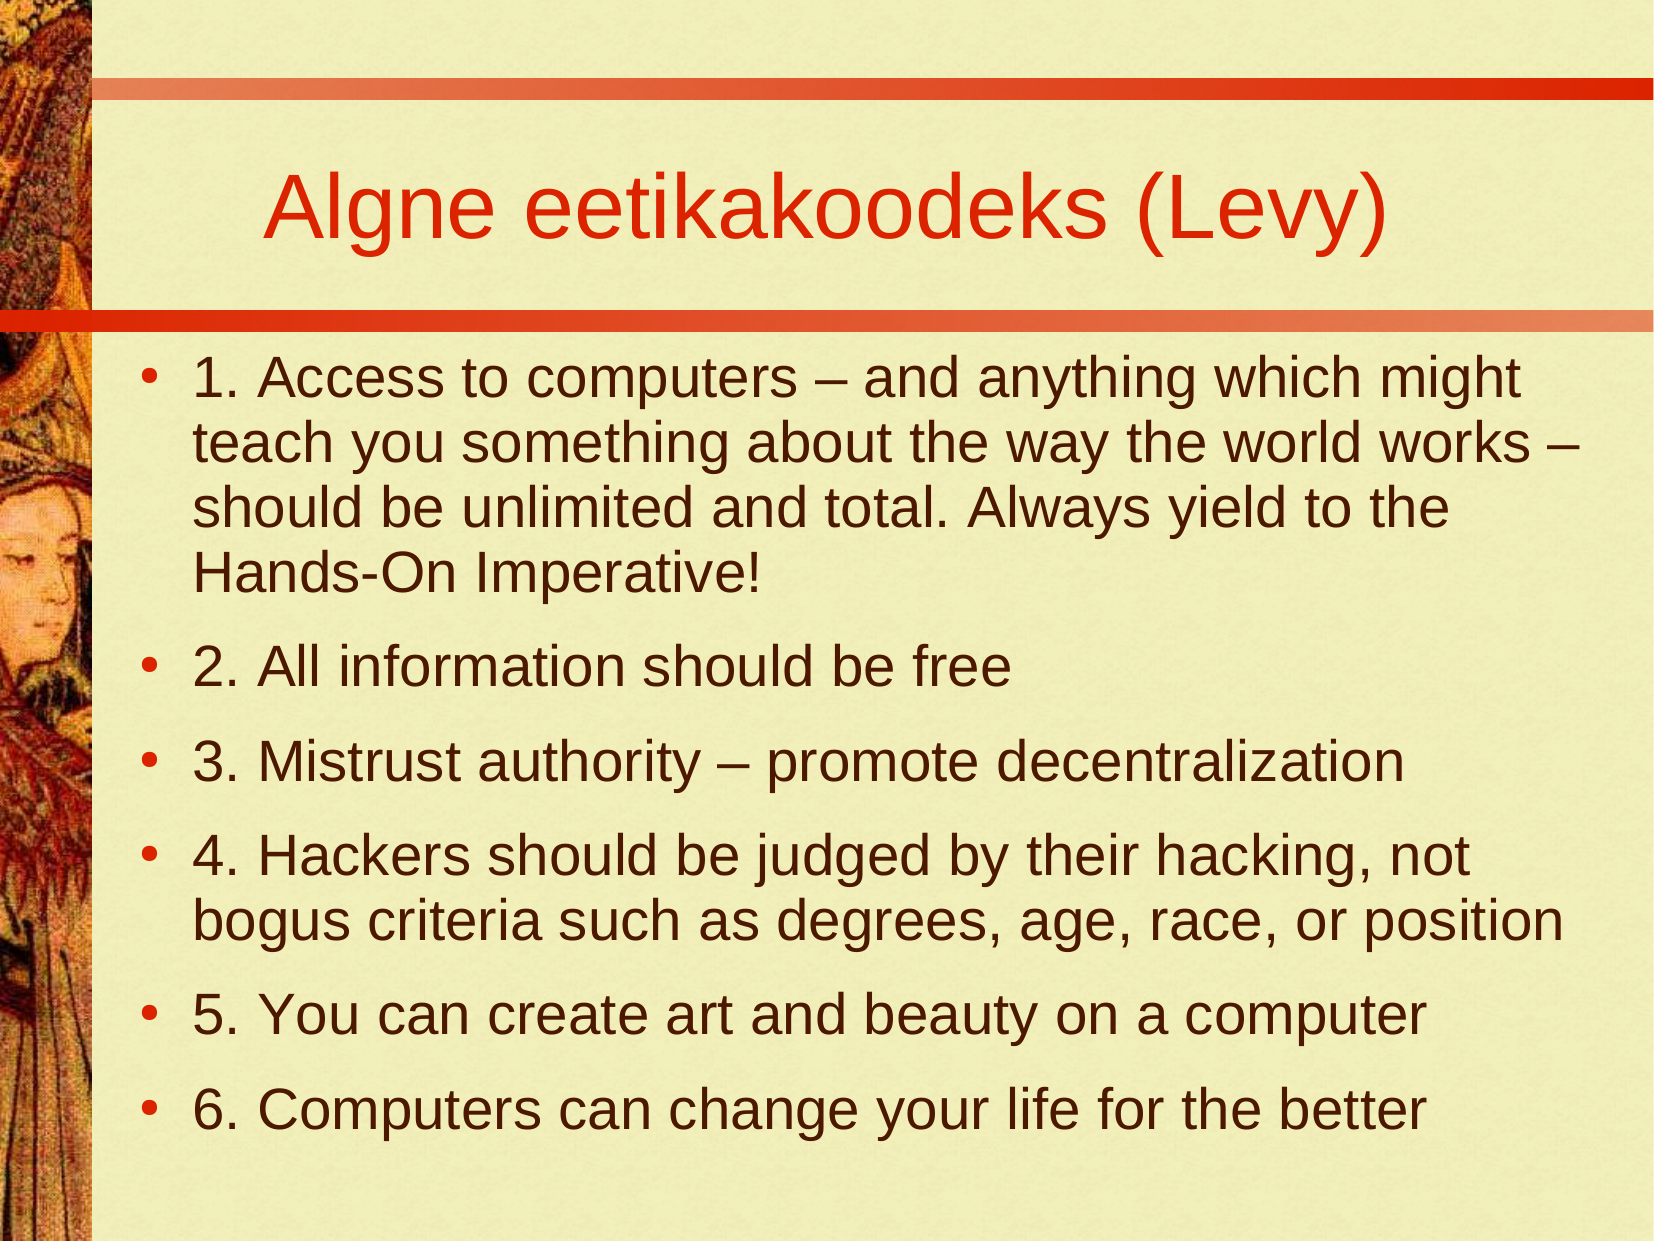

# Algne eetikakoodeks (Levy)
1. Access to computers – and anything which might teach you something about the way the world works – should be unlimited and total. Always yield to the Hands-On Imperative!
2. All information should be free
3. Mistrust authority – promote decentralization
4. Hackers should be judged by their hacking, not bogus criteria such as degrees, age, race, or position
5. You can create art and beauty on a computer
6. Computers can change your life for the better